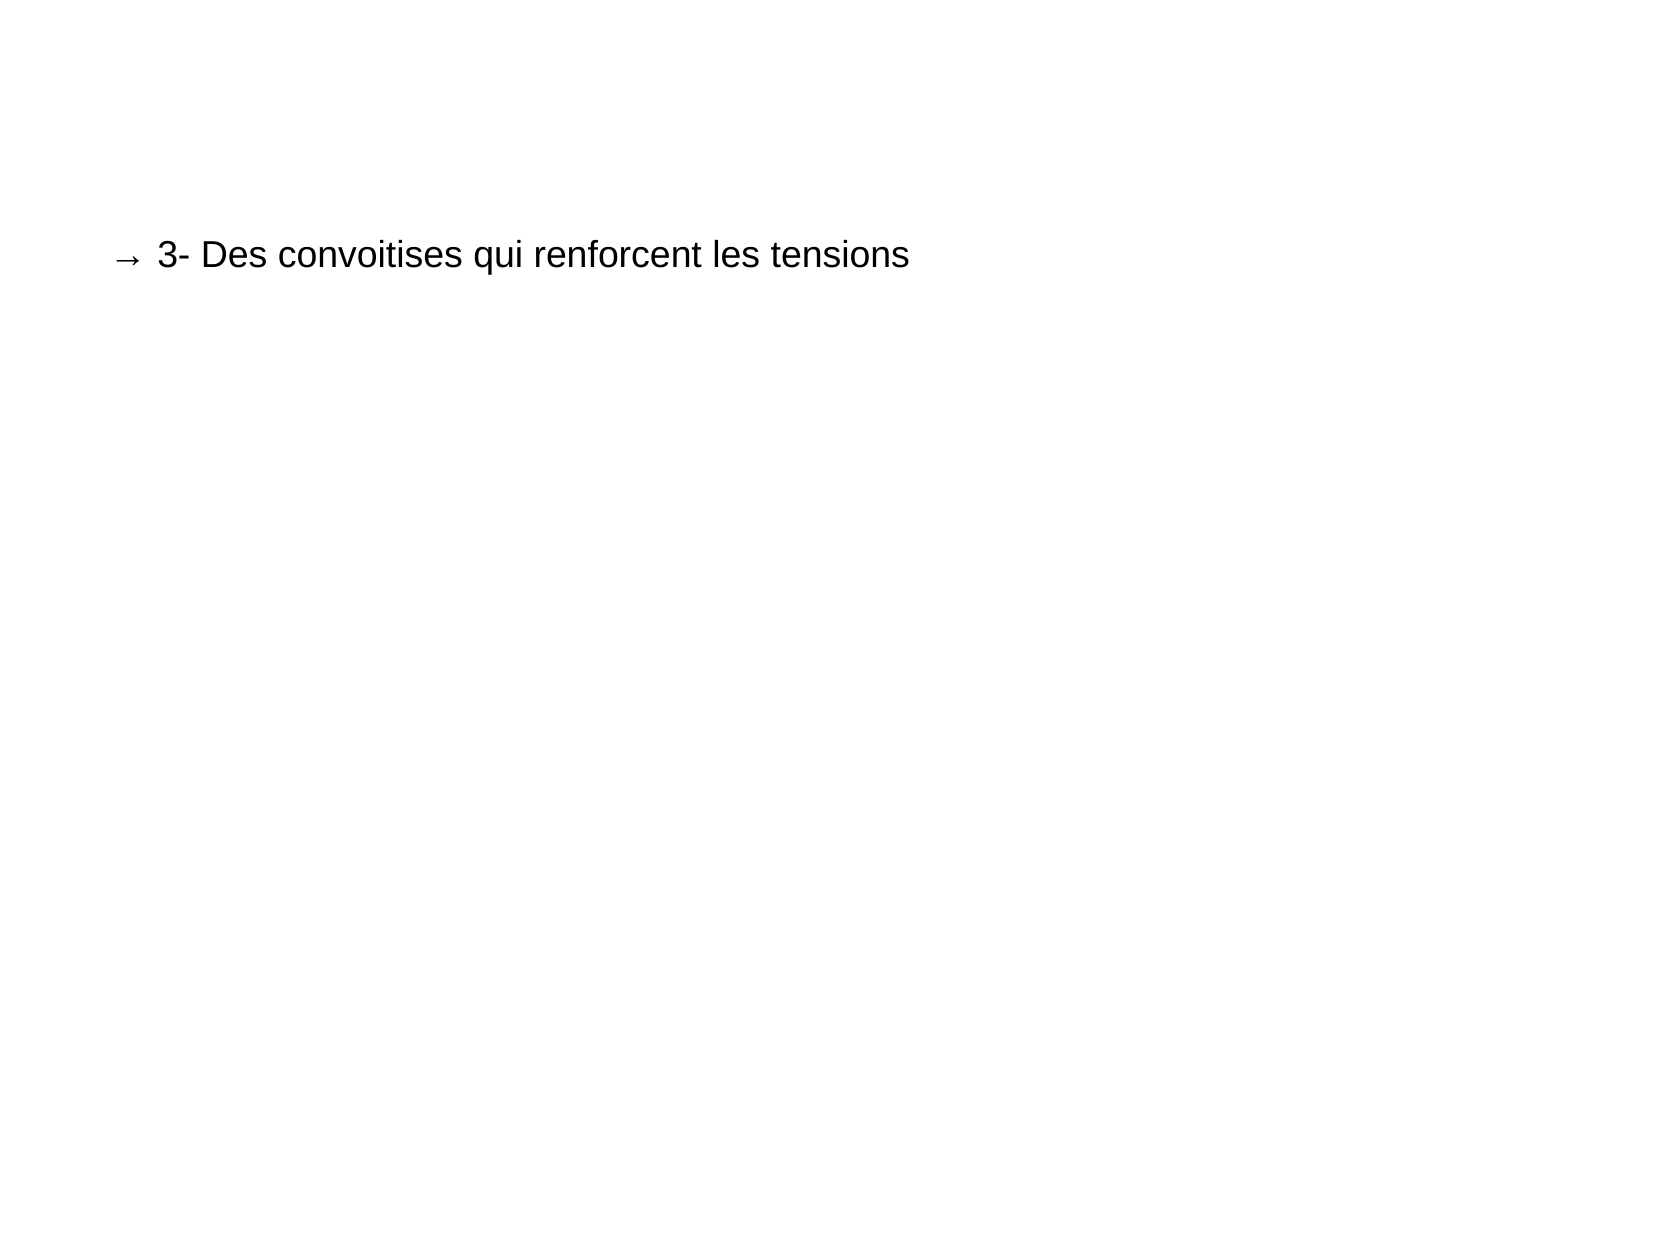

→ 3- Des convoitises qui renforcent les tensions